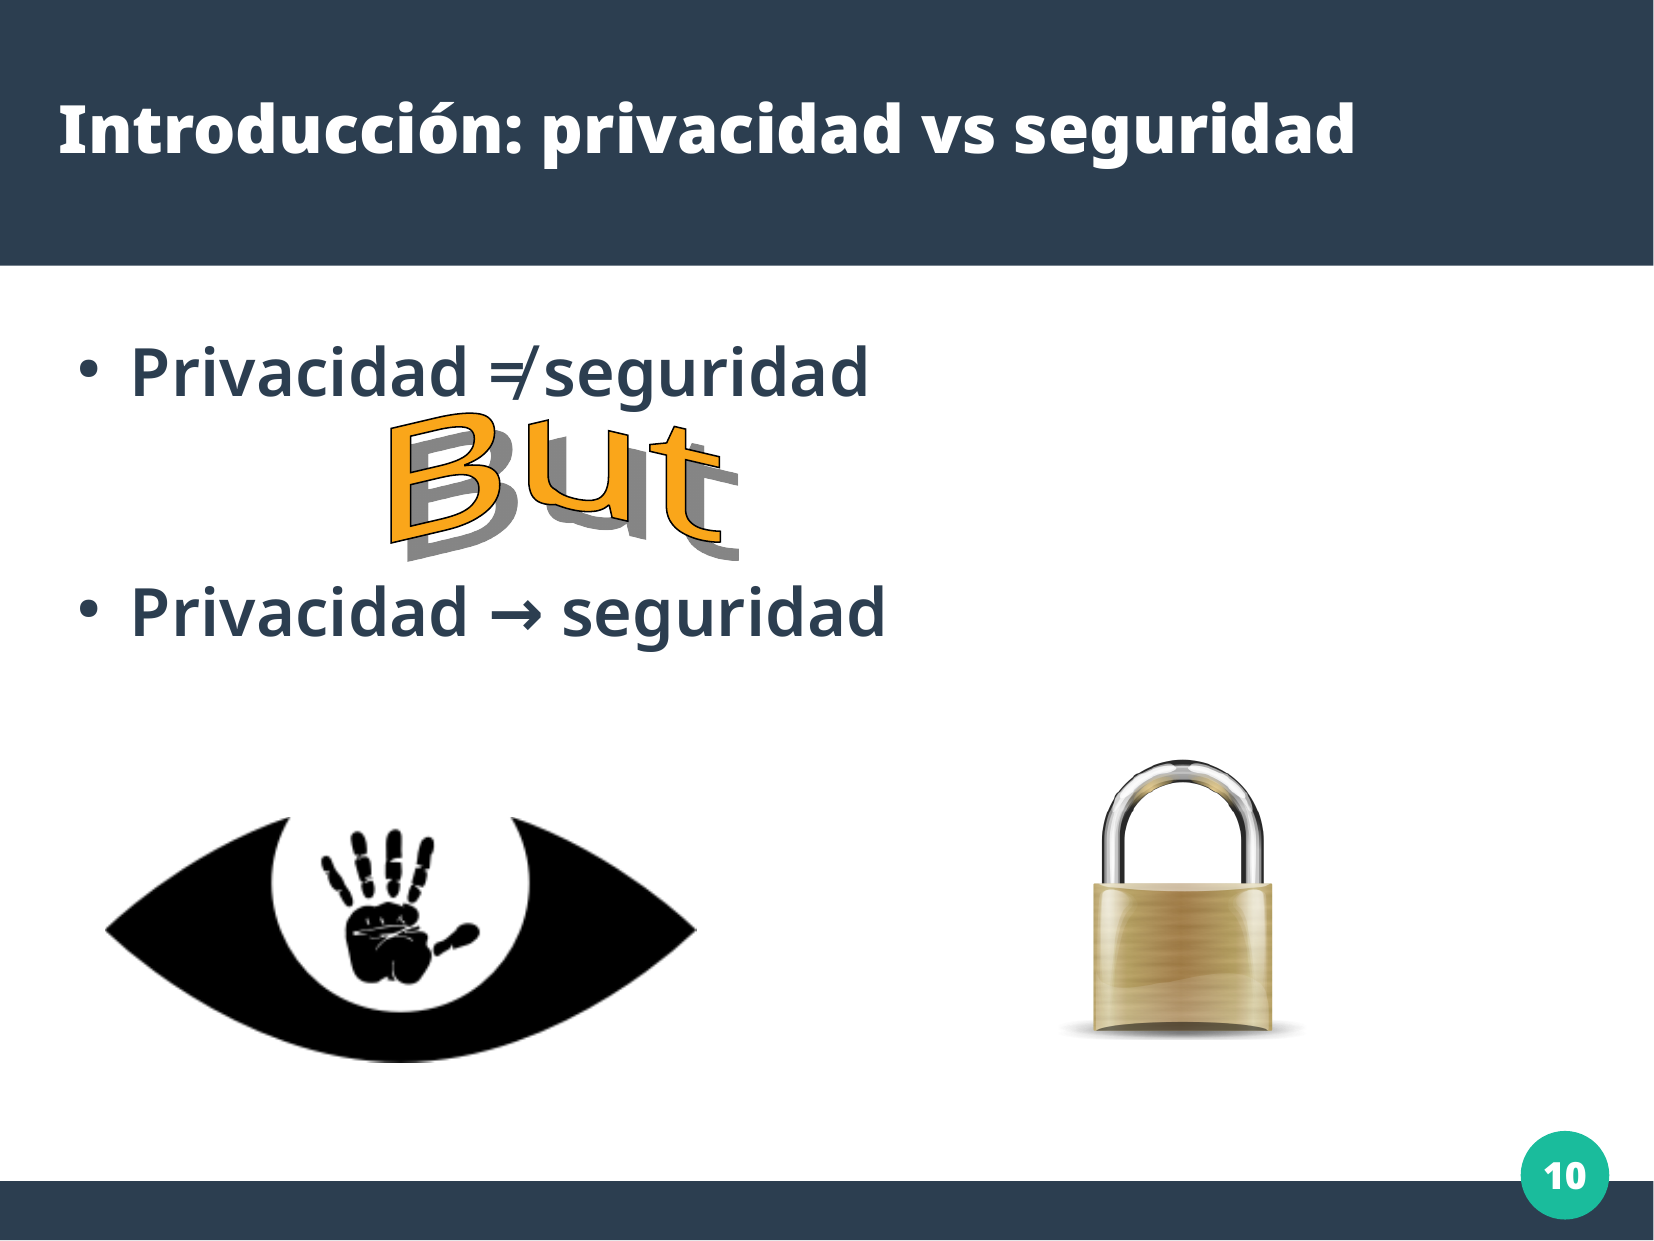

# Introducción: privacidad vs seguridad
Privacidad ≠ seguridad
Privacidad → seguridad
But
10